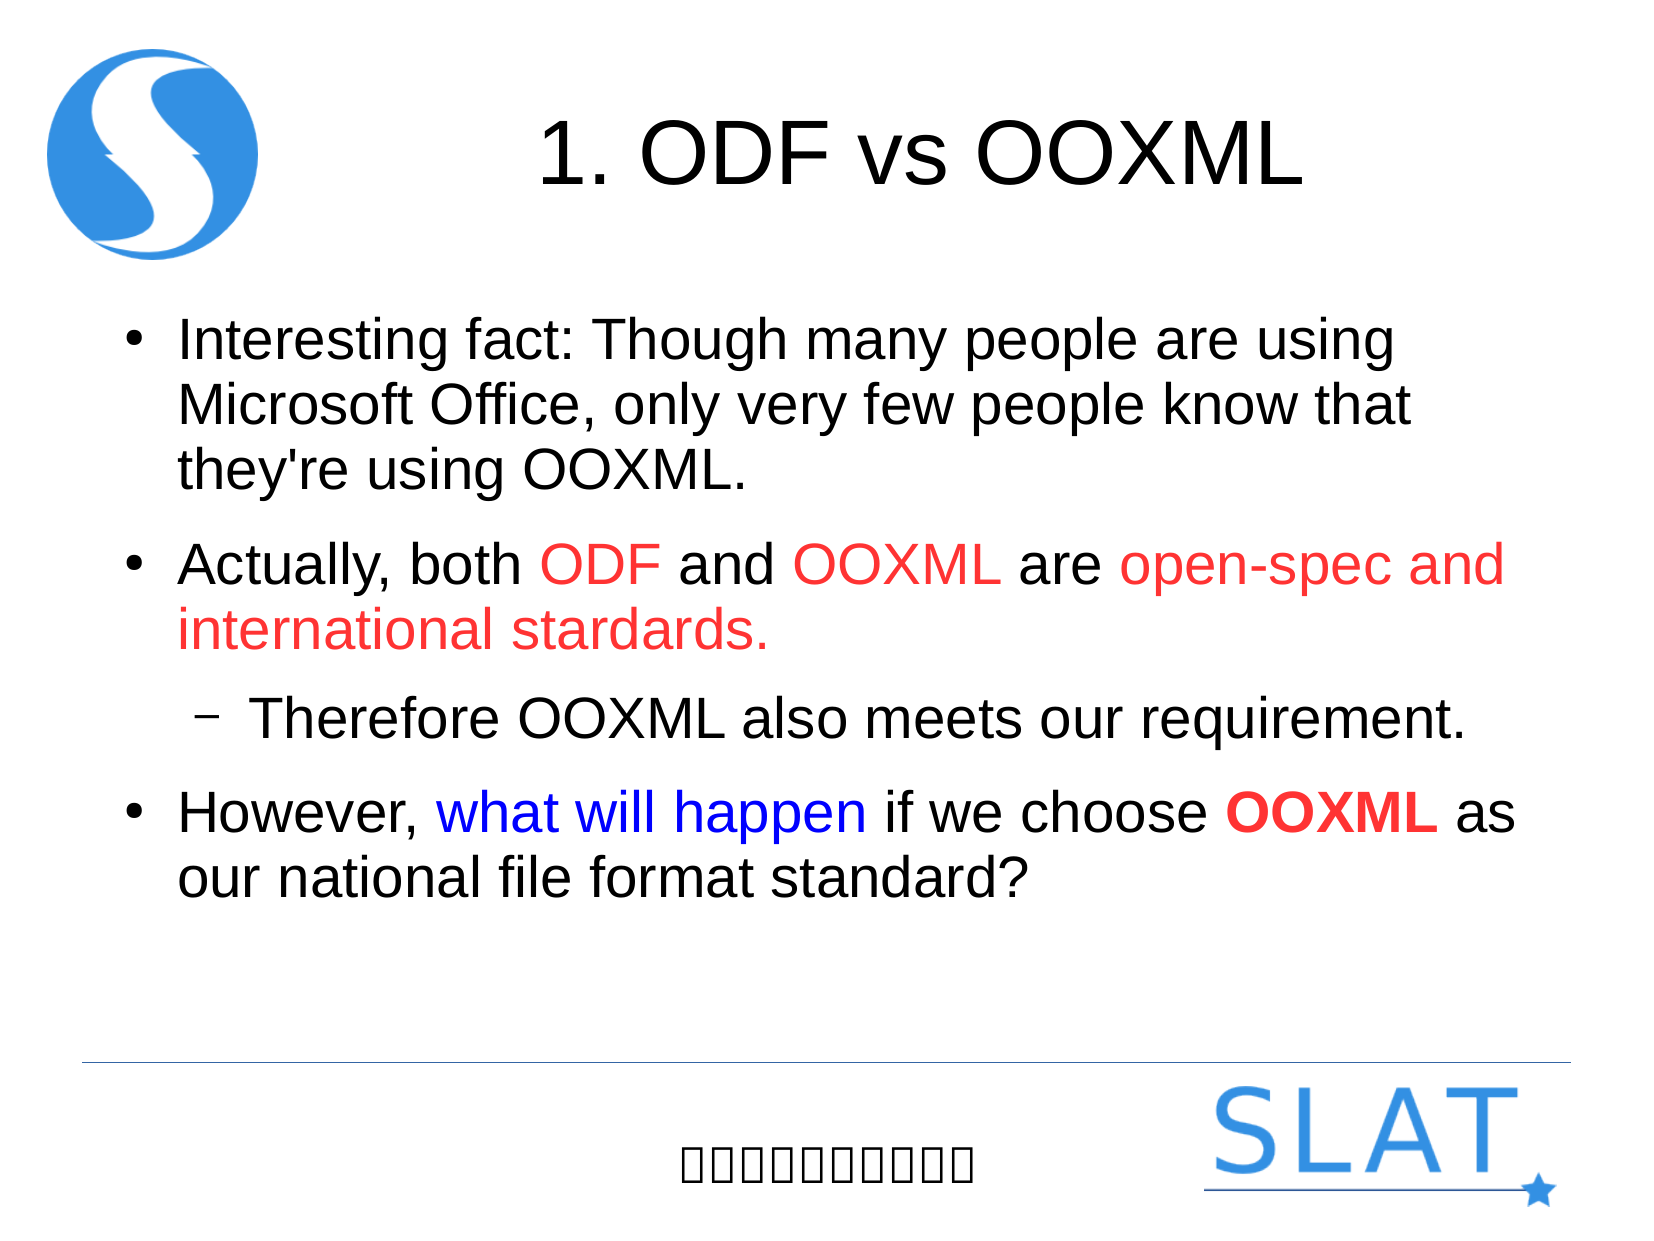

# 1. ODF vs OOXML
Interesting fact: Though many people are using Microsoft Office, only very few people know that they're using OOXML.
Actually, both ODF and OOXML are open-spec and international stardards.
Therefore OOXML also meets our requirement.
However, what will happen if we choose OOXML as our national file format standard?
LibreOffice Brno 2016 Conference Presentation